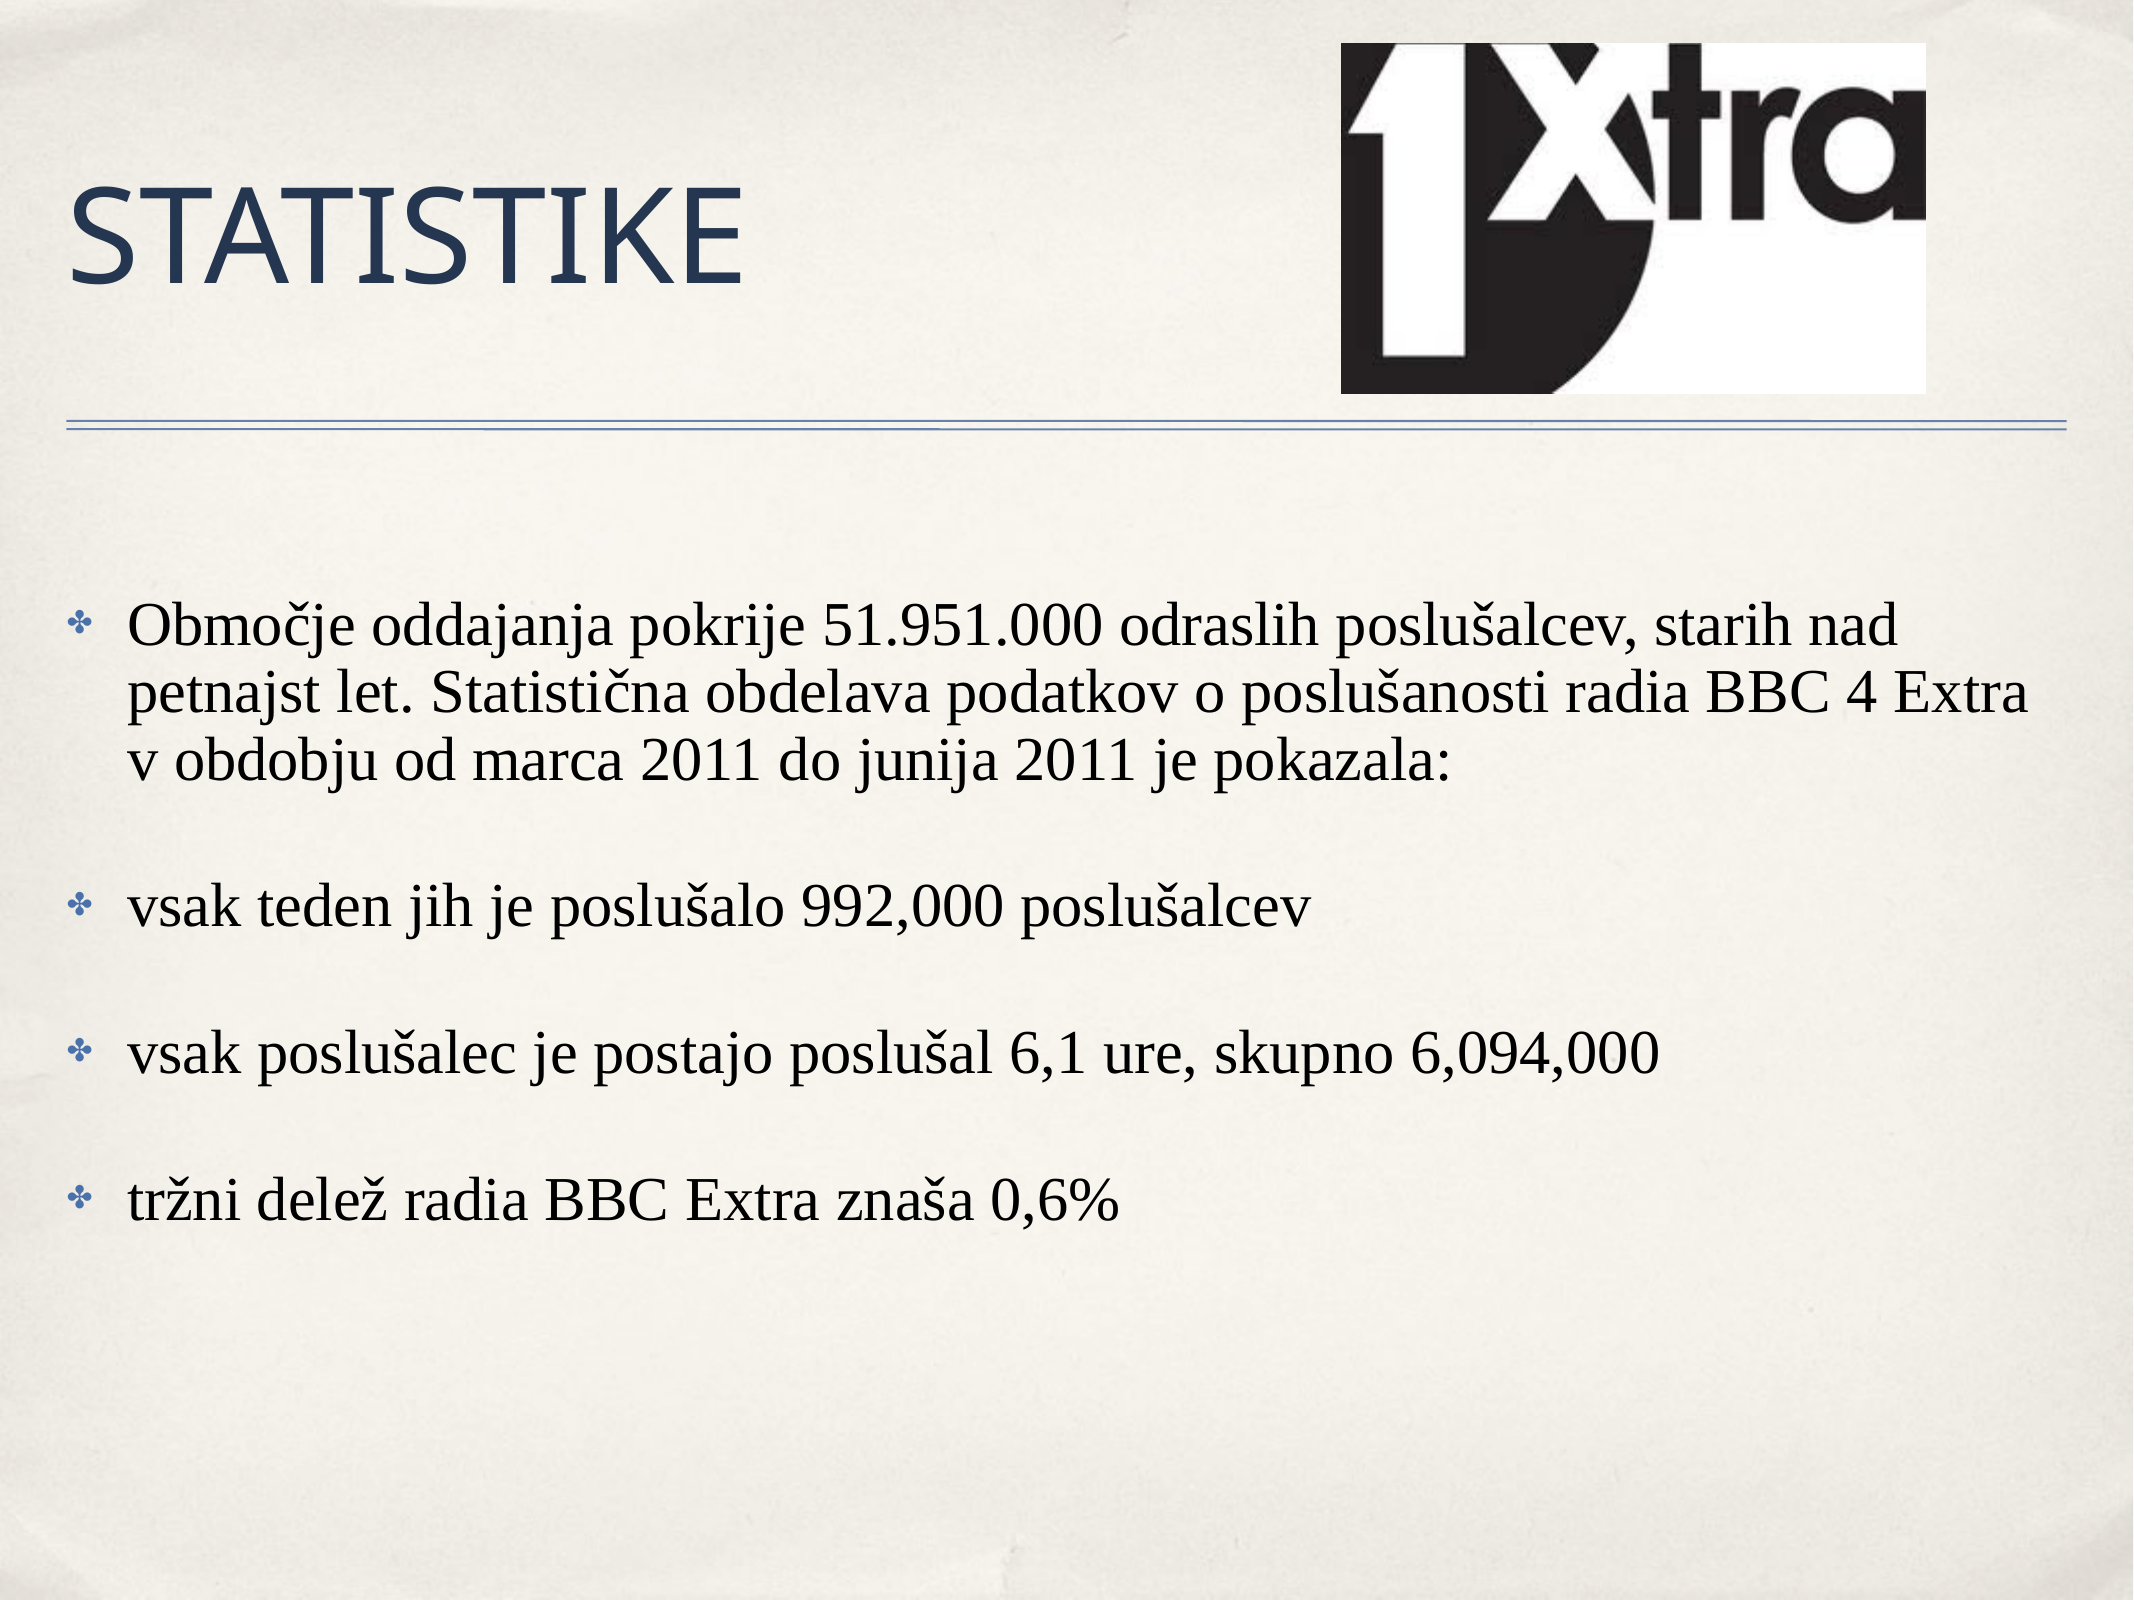

# STATISTIKE
Območje oddajanja pokrije 51.951.000 odraslih poslušalcev, starih nad petnajst let. Statistična obdelava podatkov o poslušanosti radia BBC 4 Extra v obdobju od marca 2011 do junija 2011 je pokazala:
vsak teden jih je poslušalo 992,000 poslušalcev
vsak poslušalec je postajo poslušal 6,1 ure, skupno 6,094,000
tržni delež radia BBC Extra znaša 0,6%